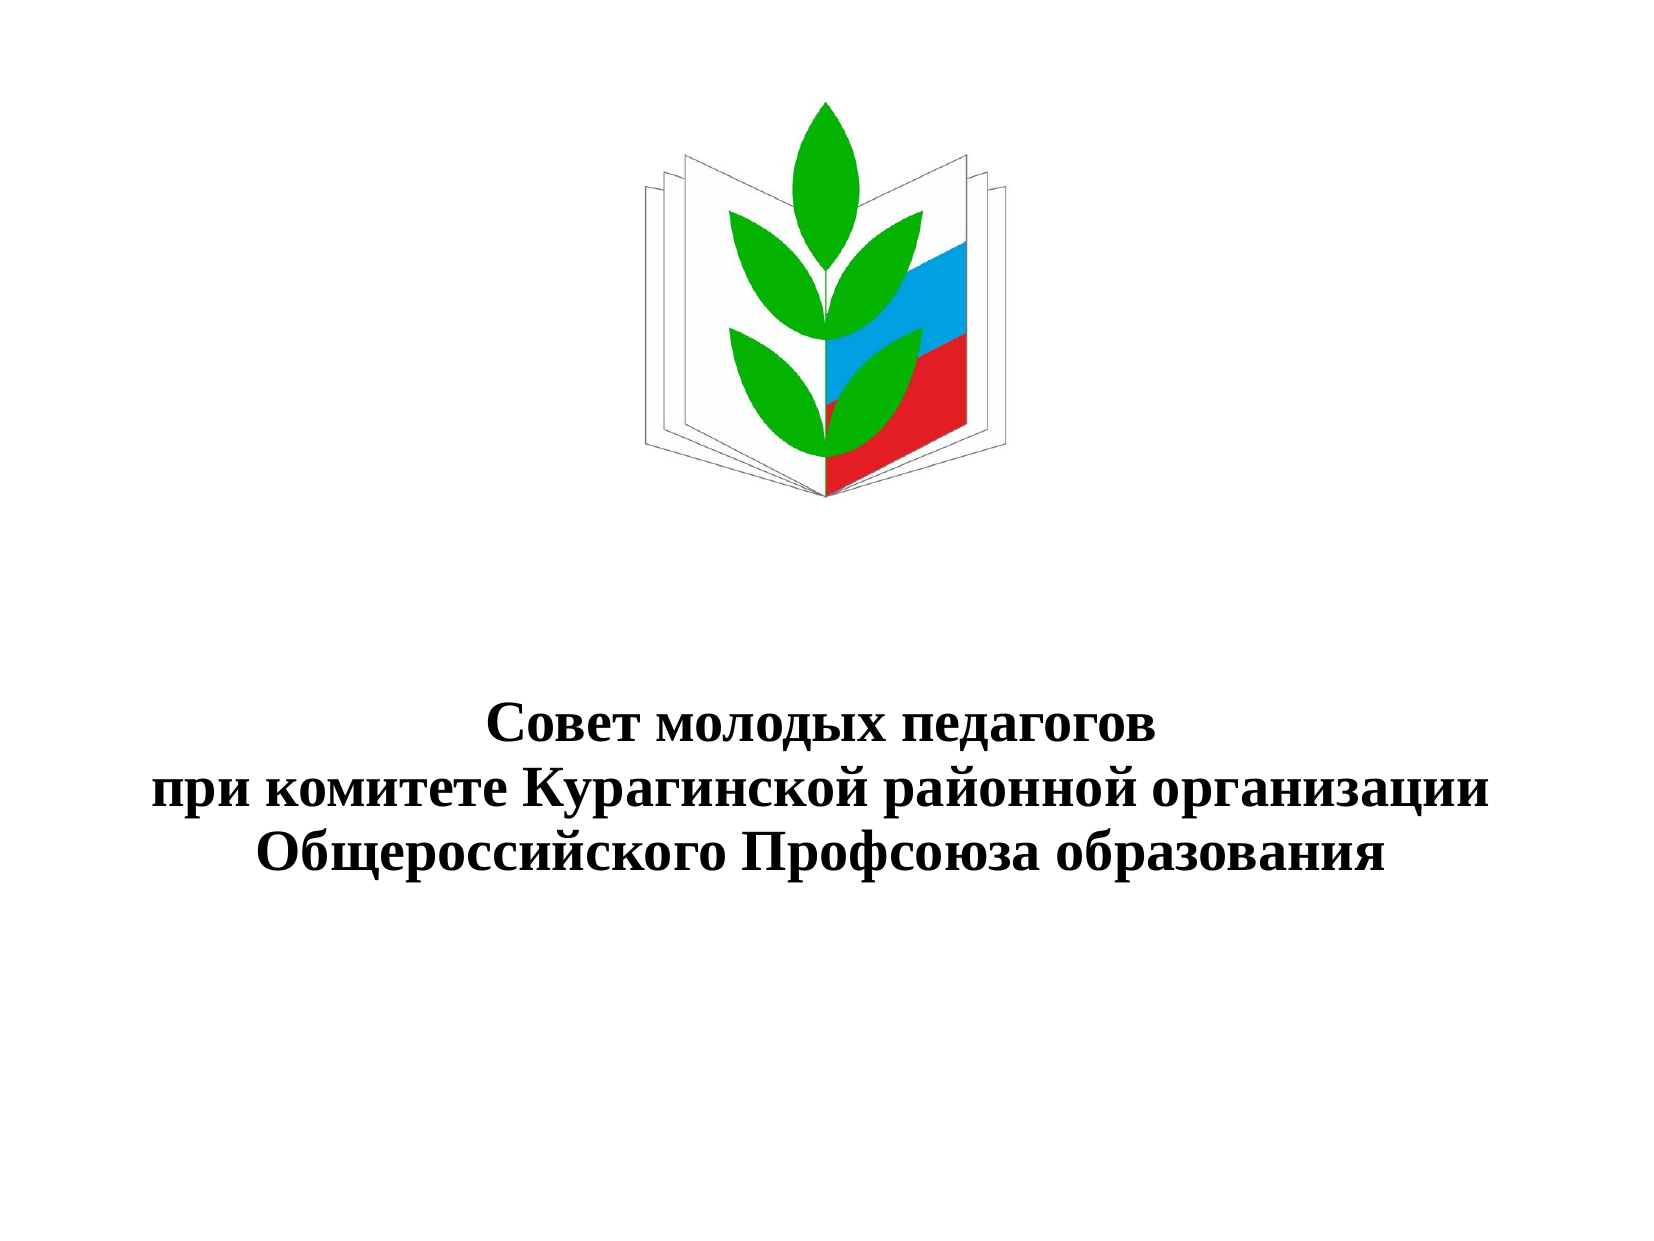

# Совет молодых педагогов
при комитете Курагинской районной организации Общероссийского Профсоюза образования